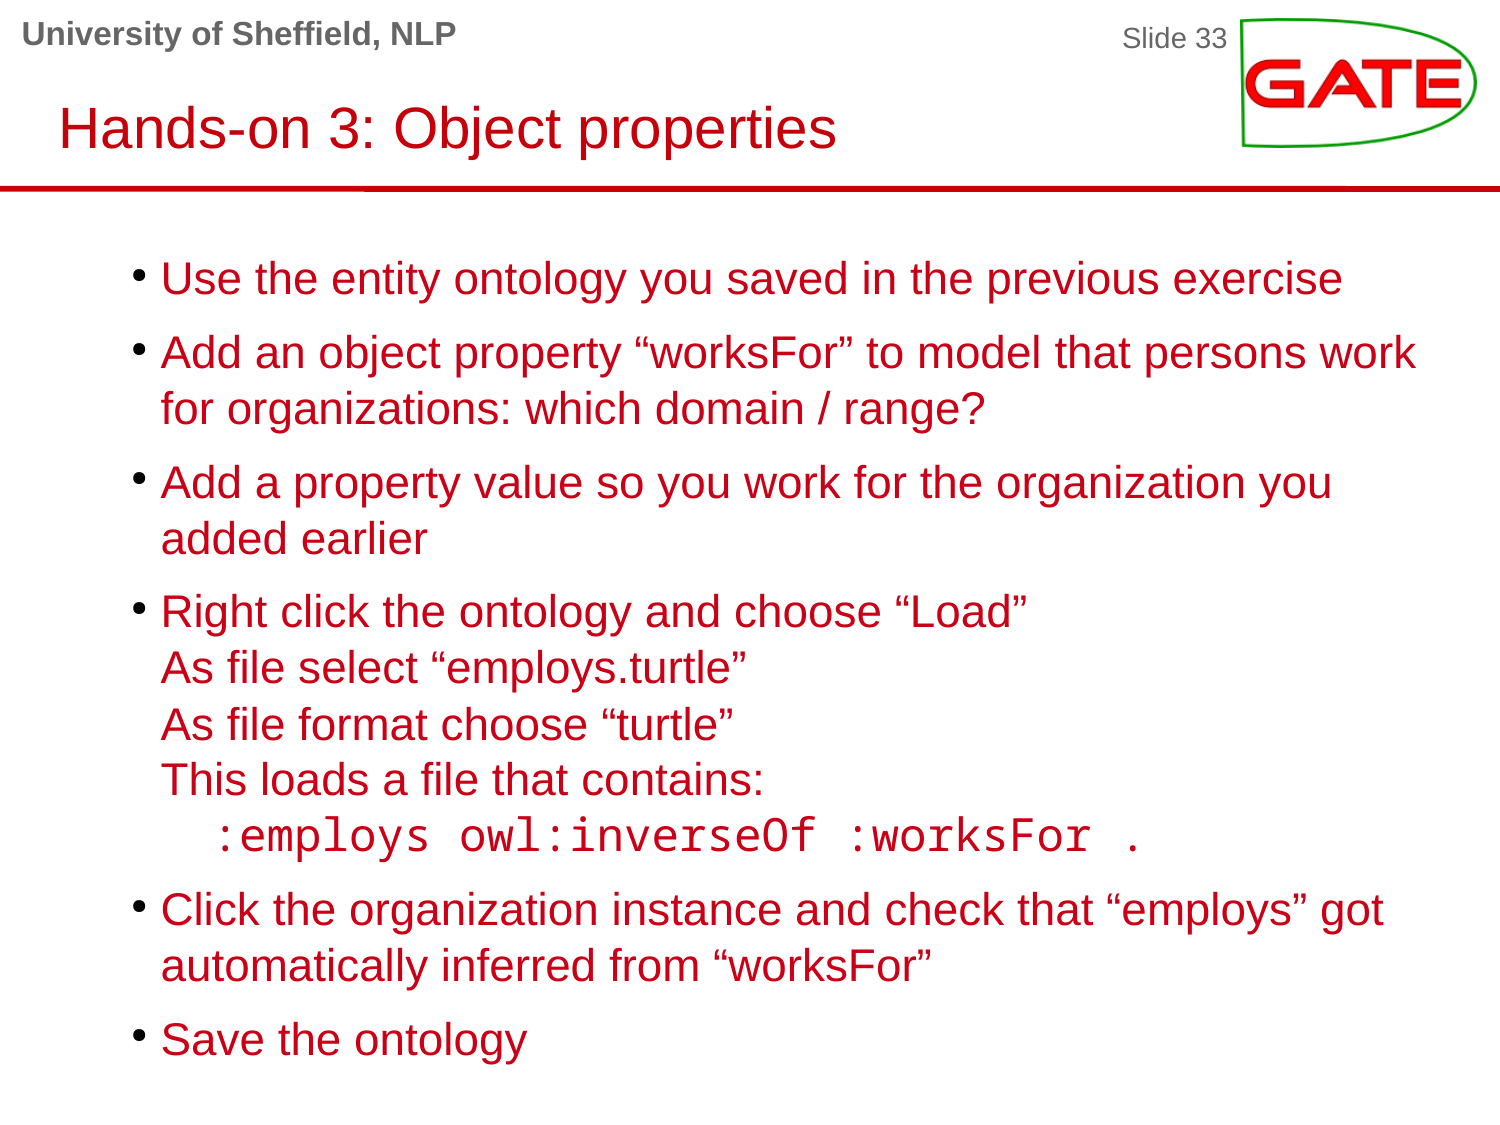

33
# Hands-on 3: Object properties
Use the entity ontology you saved in the previous exercise
Add an object property “worksFor” to model that persons work for organizations: which domain / range?
Add a property value so you work for the organization you added earlier
Right click the ontology and choose “Load”
As file select “employs.turtle”
As file format choose “turtle”
This loads a file that contains:
 :employs owl:inverseOf :worksFor .
Click the organization instance and check that “employs” got automatically inferred from “worksFor”
Save the ontology